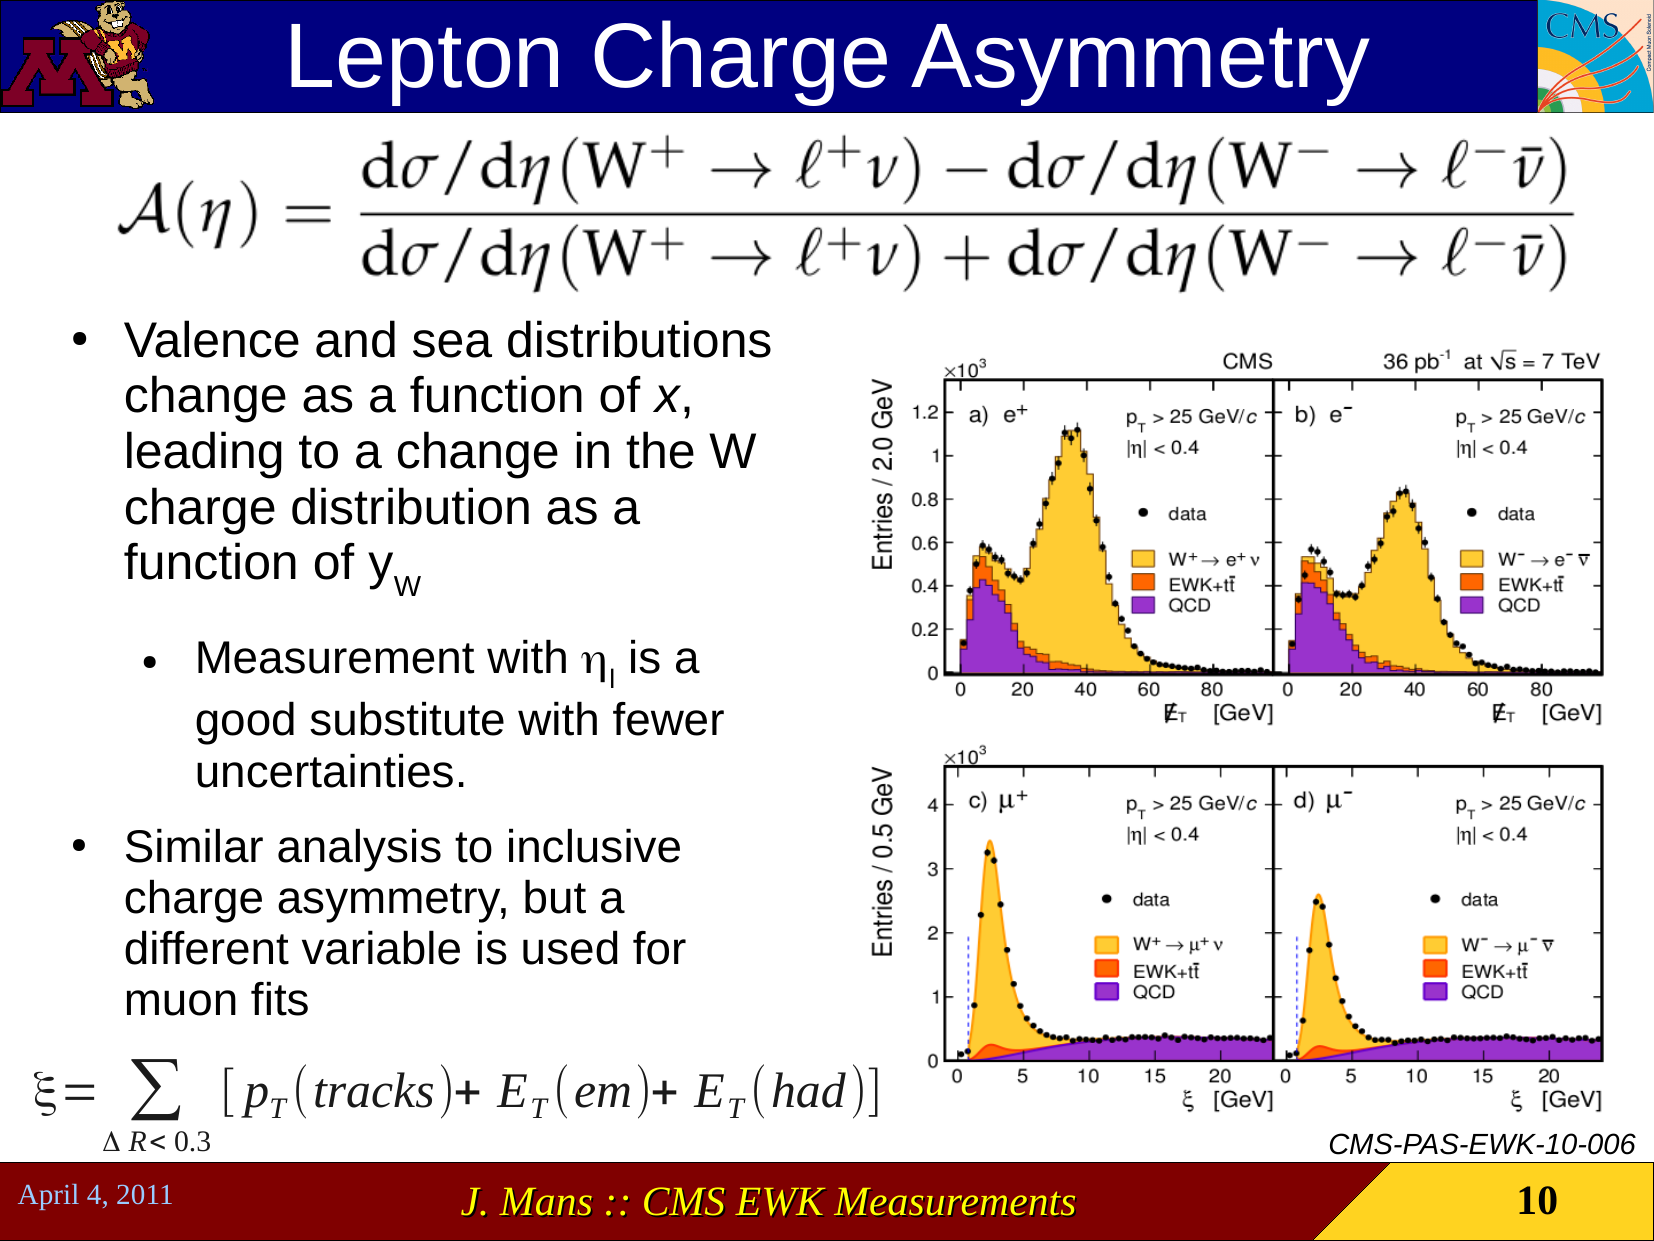

# Lepton Charge Asymmetry
Valence and sea distributions change as a function of x, leading to a change in the W charge distribution as a function of yW
Measurement with ηl is a good substitute with fewer uncertainties.
Similar analysis to inclusive charge asymmetry, but a different variable is used for muon fits
CMS-PAS-EWK-10-006
J. Mans :: CMS EWK Measurements
10
April 4, 2011